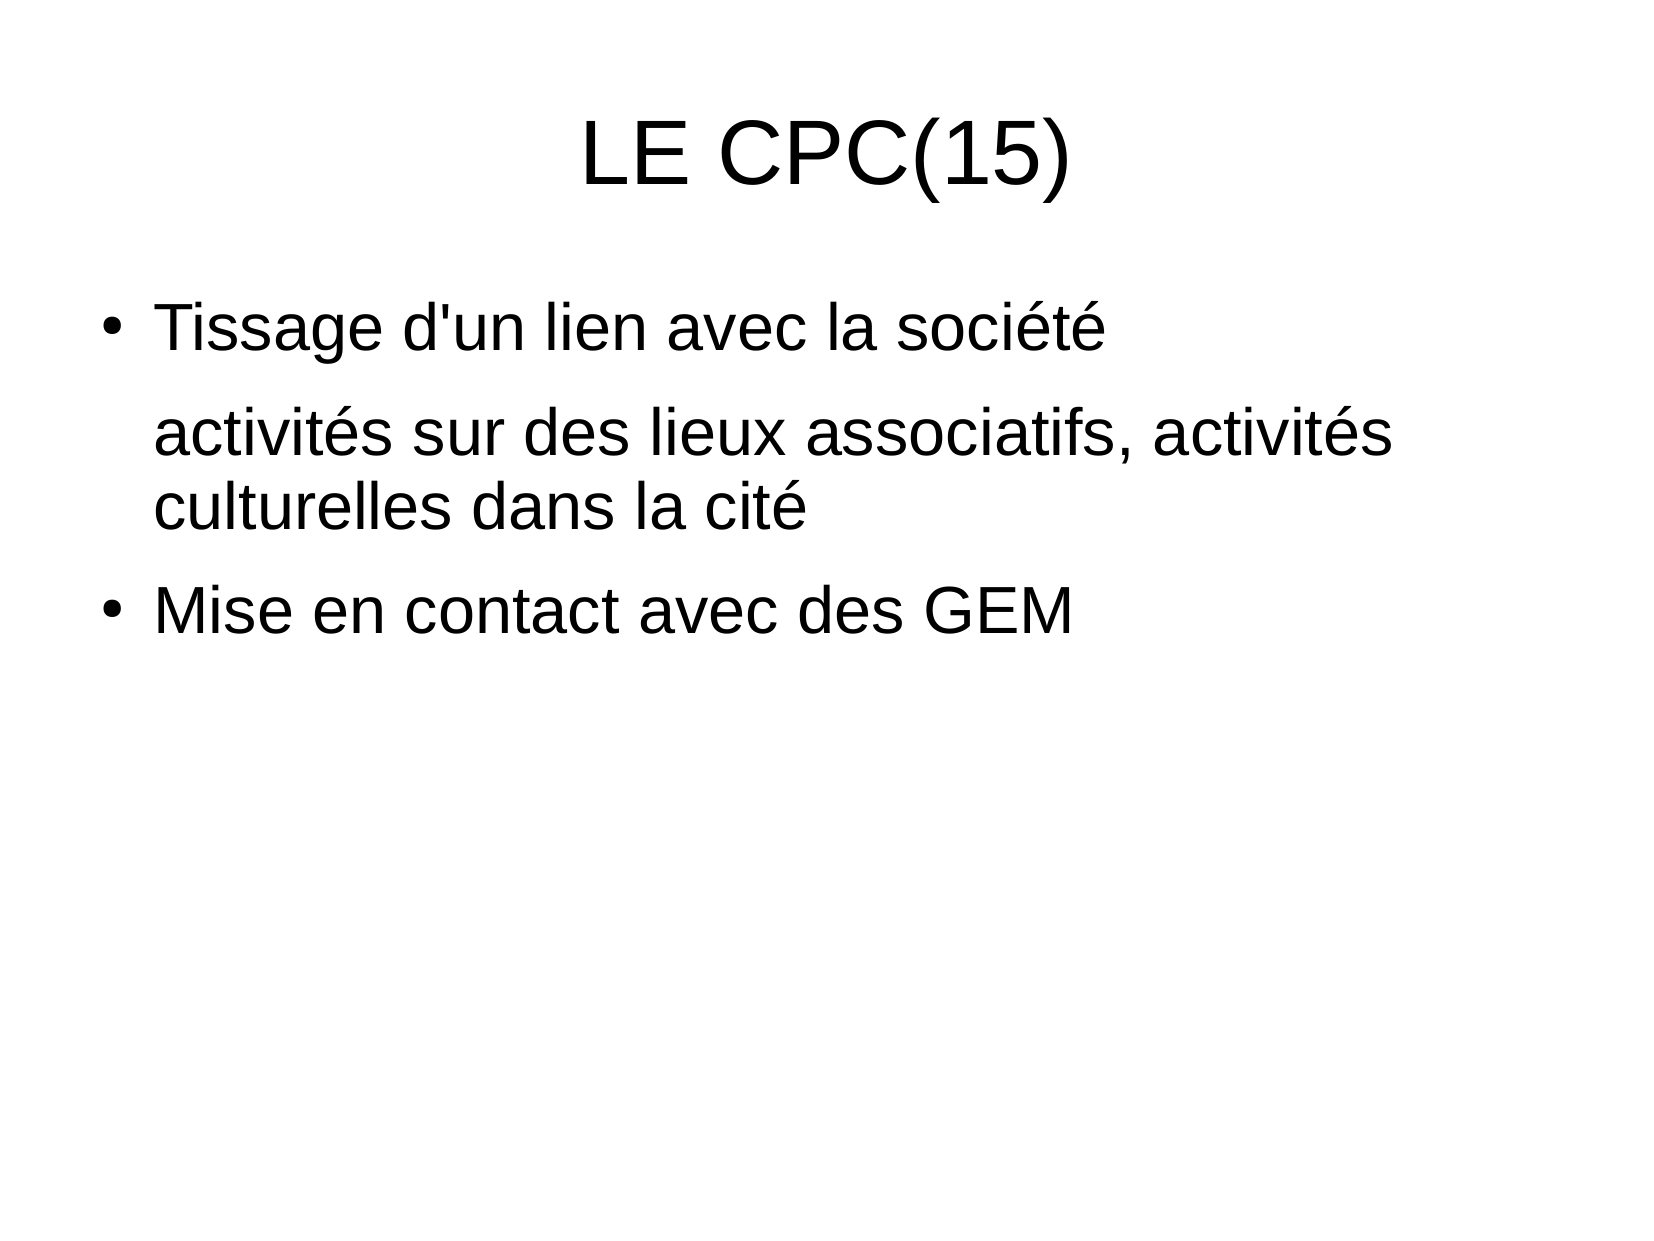

# LE CPC(15)
Tissage d'un lien avec la société
activités sur des lieux associatifs, activités culturelles dans la cité
Mise en contact avec des GEM